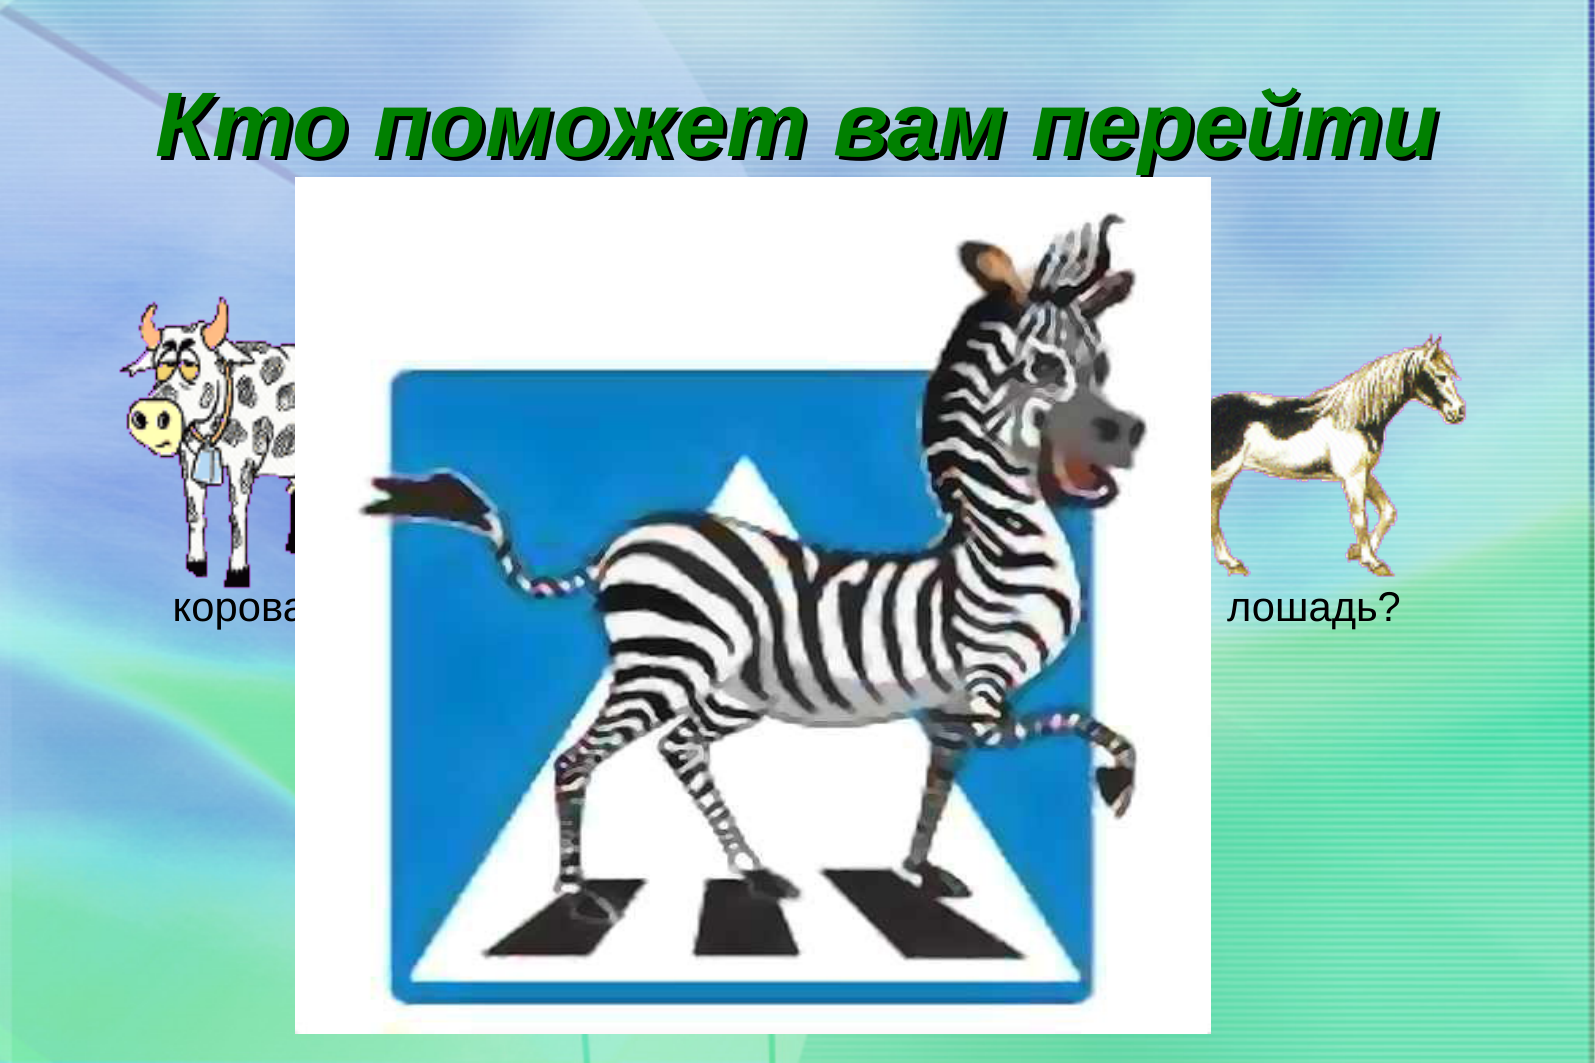

# Кто поможет вам перейти через дорогу?
корова?
лошадь?
зебра?